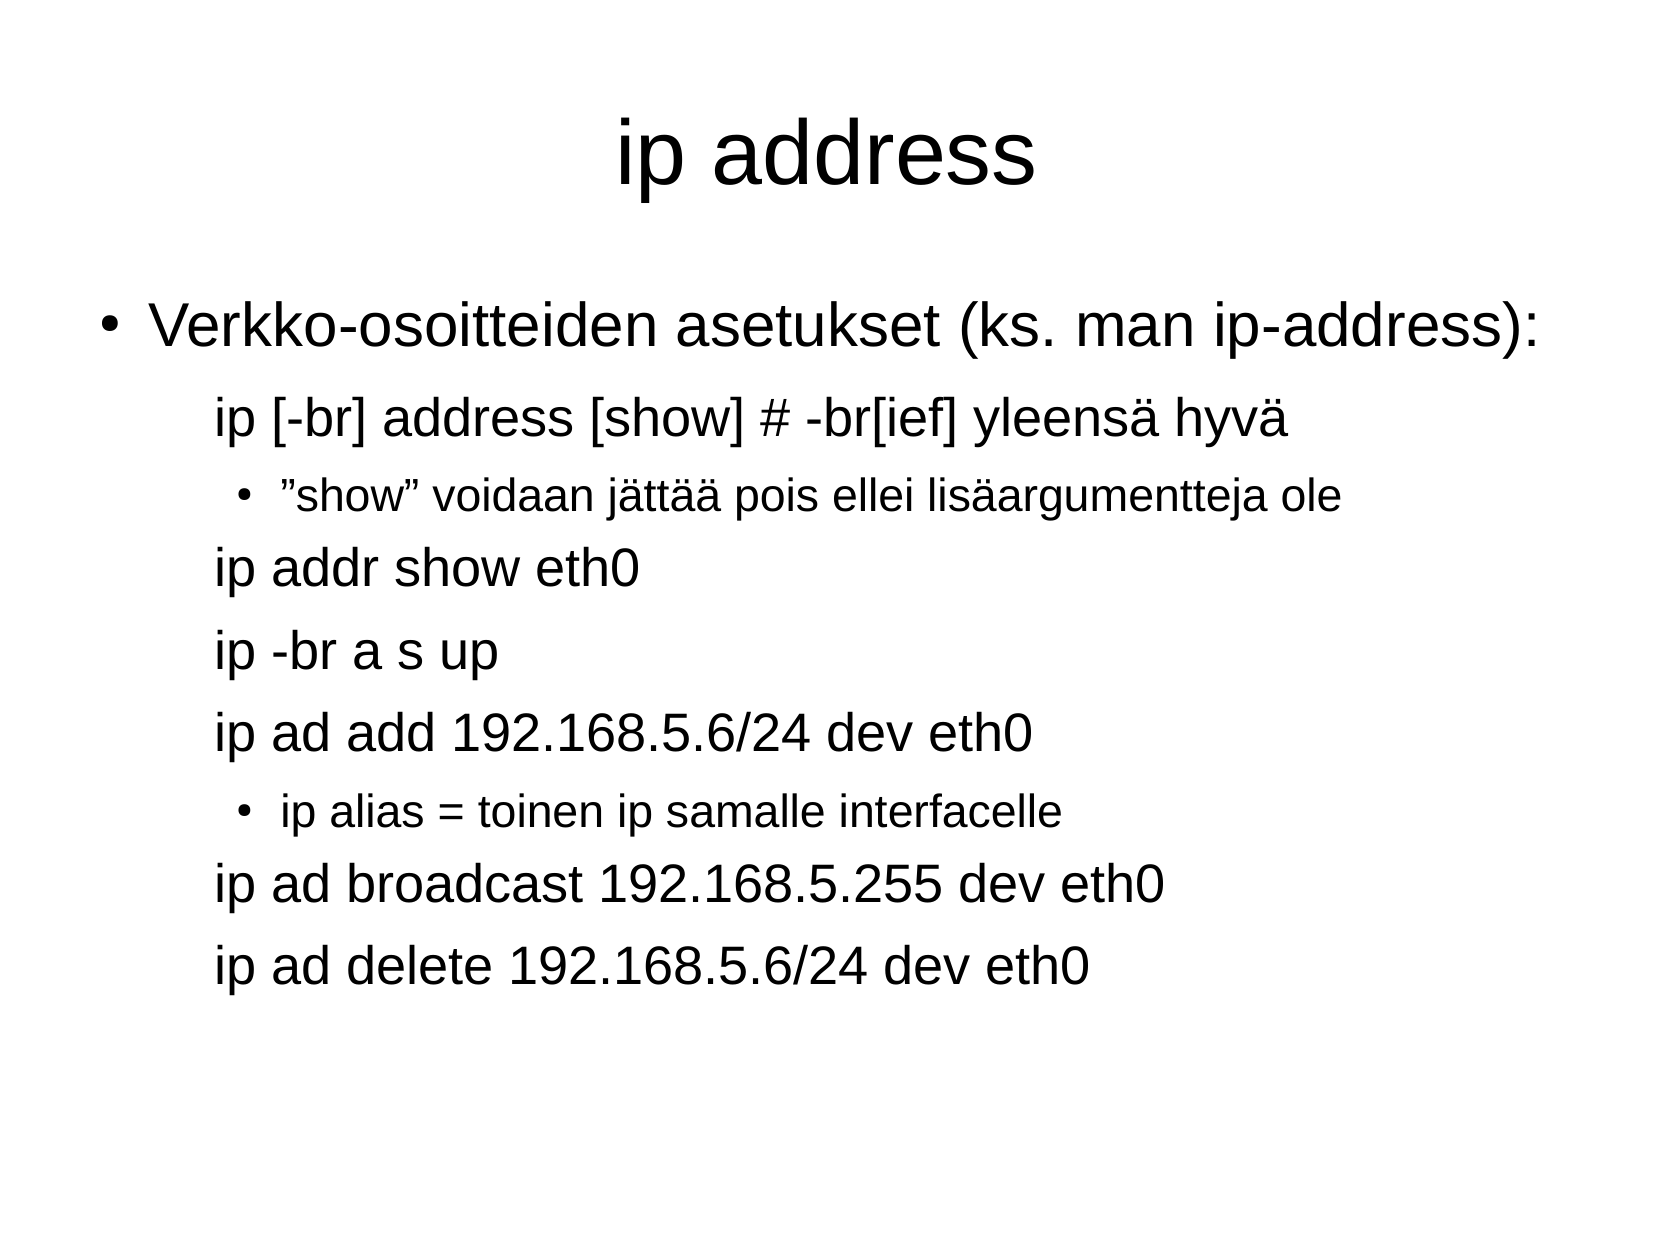

# ip address
Verkko-osoitteiden asetukset (ks. man ip-address):
ip [-br] address [show] # -br[ief] yleensä hyvä
”show” voidaan jättää pois ellei lisäargumentteja ole
ip addr show eth0
ip -br a s up
ip ad add 192.168.5.6/24 dev eth0
ip alias = toinen ip samalle interfacelle
ip ad broadcast 192.168.5.255 dev eth0
ip ad delete 192.168.5.6/24 dev eth0